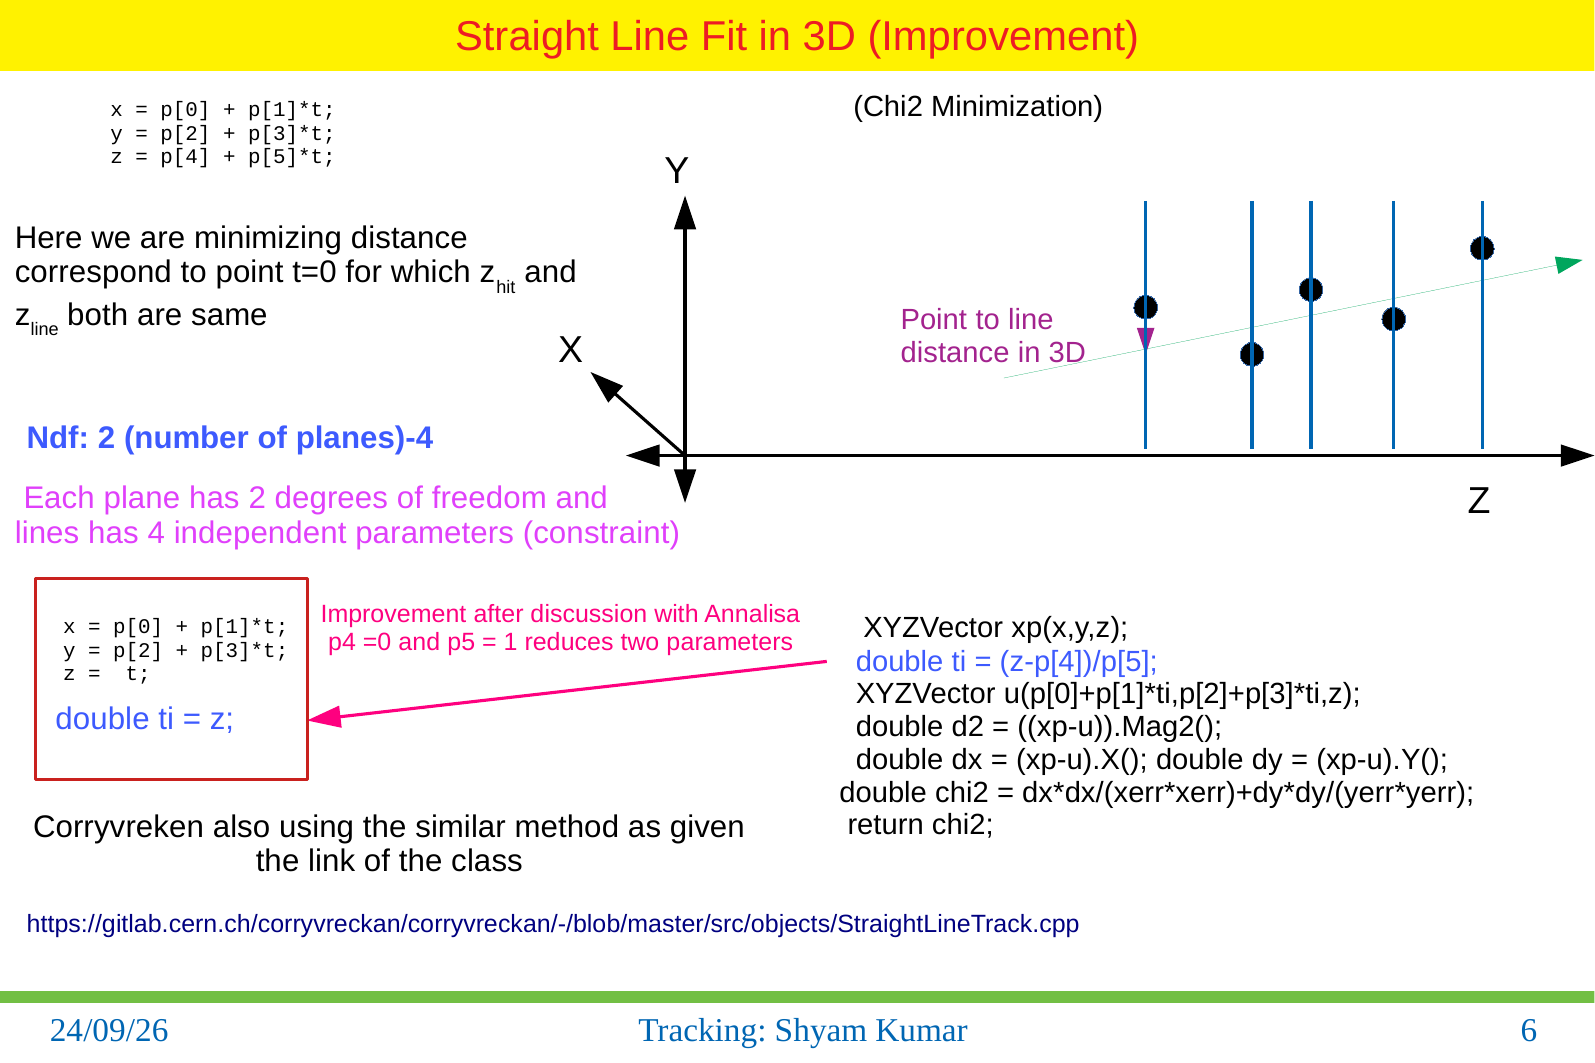

# Straight Line Fit in 3D (Improvement)
(Chi2 Minimization)
 x = p[0] + p[1]*t;
 y = p[2] + p[3]*t;
 z = p[4] + p[5]*t;
Y
Here we are minimizing distance correspond to point t=0 for which zhit and zline both are same
Point to line distance in 3D
X
Ndf: 2 (number of planes)-4
Z
 Each plane has 2 degrees of freedom and lines has 4 independent parameters (constraint)
Improvement after discussion with Annalisa
p4 =0 and p5 = 1 reduces two parameters
 XYZVector xp(x,y,z);
 double ti = (z-p[4])/p[5];
 XYZVector u(p[0]+p[1]*ti,p[2]+p[3]*ti,z);
 double d2 = ((xp-u)).Mag2();
 double dx = (xp-u).X(); double dy = (xp-u).Y();
 double chi2 = dx*dx/(xerr*xerr)+dy*dy/(yerr*yerr);
 return chi2;
 x = p[0] + p[1]*t;
 y = p[2] + p[3]*t;
 z = t;
 double ti = z;
Corryvreken also using the similar method as given the link of the class
https://gitlab.cern.ch/corryvreckan/corryvreckan/-/blob/master/src/objects/StraightLineTrack.cpp
Tracking: Shyam Kumar
6